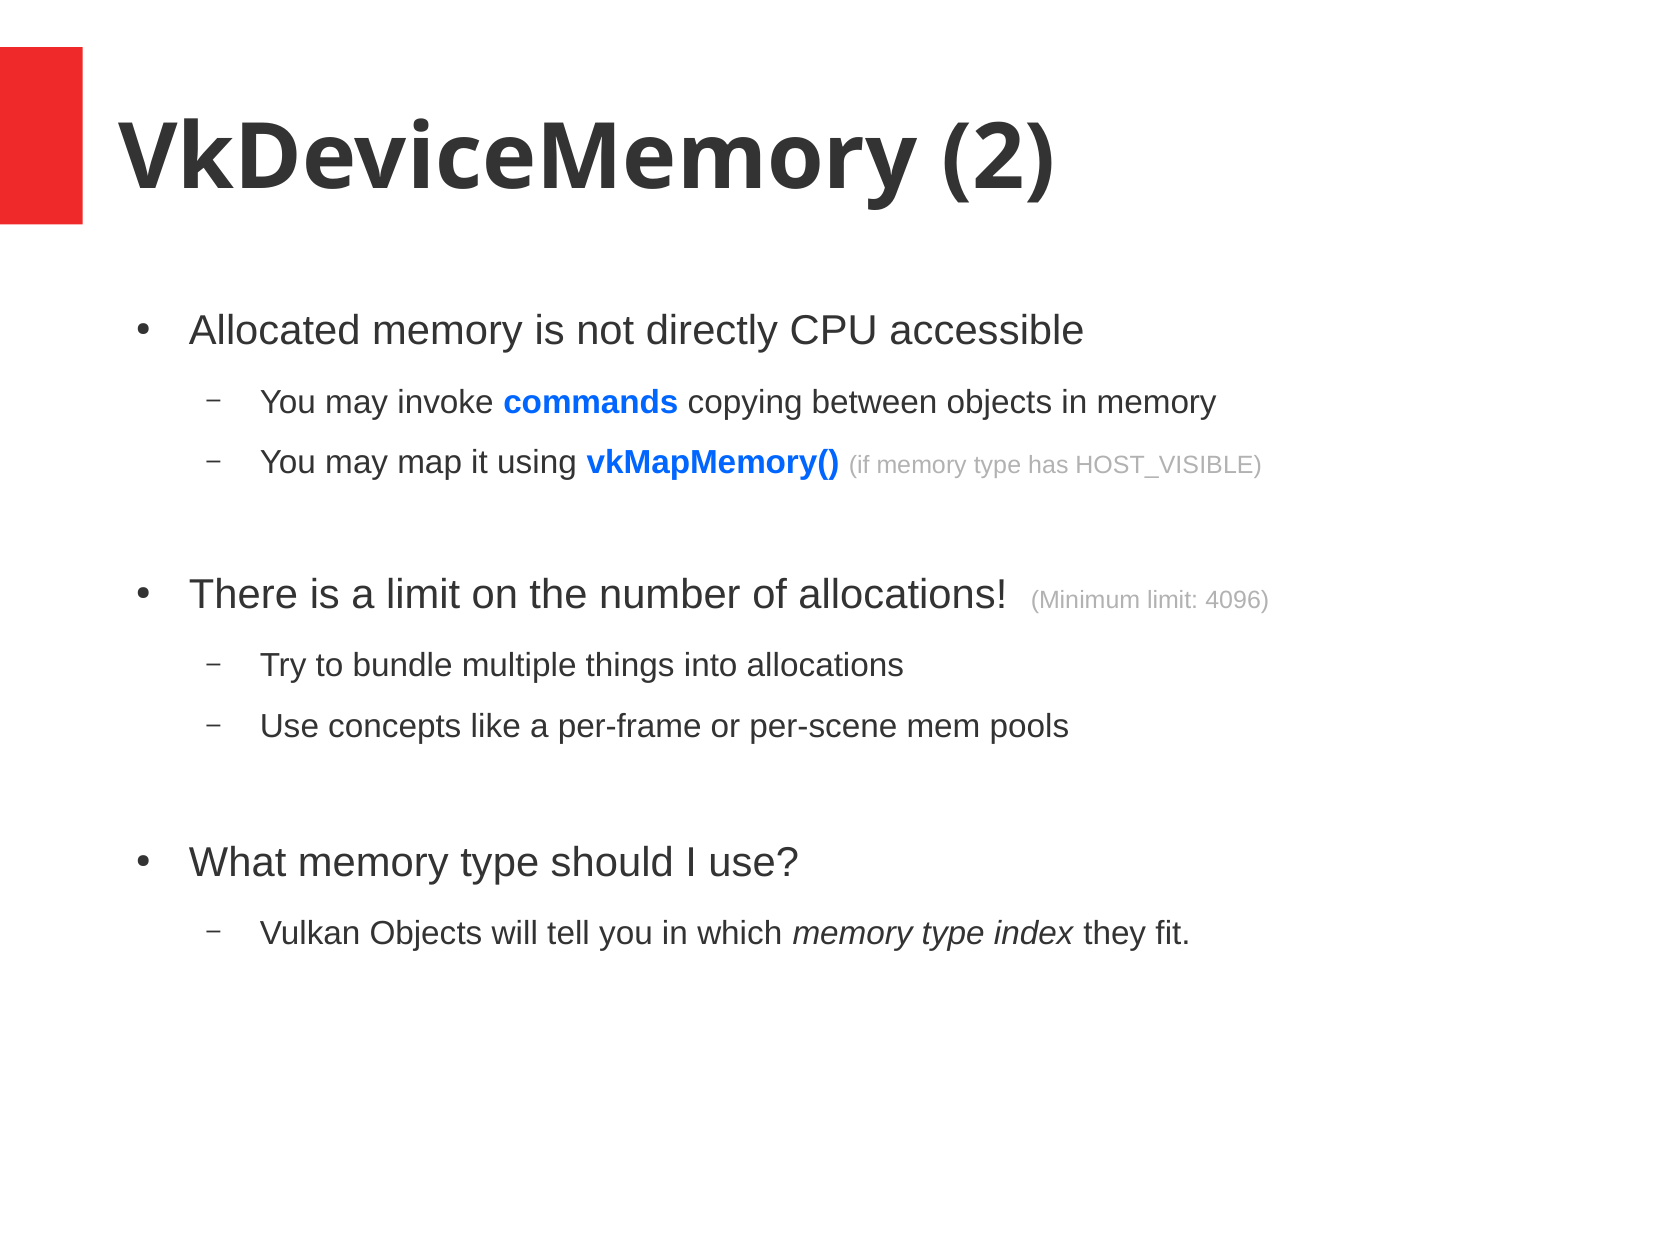

# VkDeviceMemory (2)
Allocated memory is not directly CPU accessible
You may invoke commands copying between objects in memory
You may map it using vkMapMemory() (if memory type has HOST_VISIBLE)
There is a limit on the number of allocations! (Minimum limit: 4096)
Try to bundle multiple things into allocations
Use concepts like a per-frame or per-scene mem pools
What memory type should I use?
Vulkan Objects will tell you in which memory type index they fit.